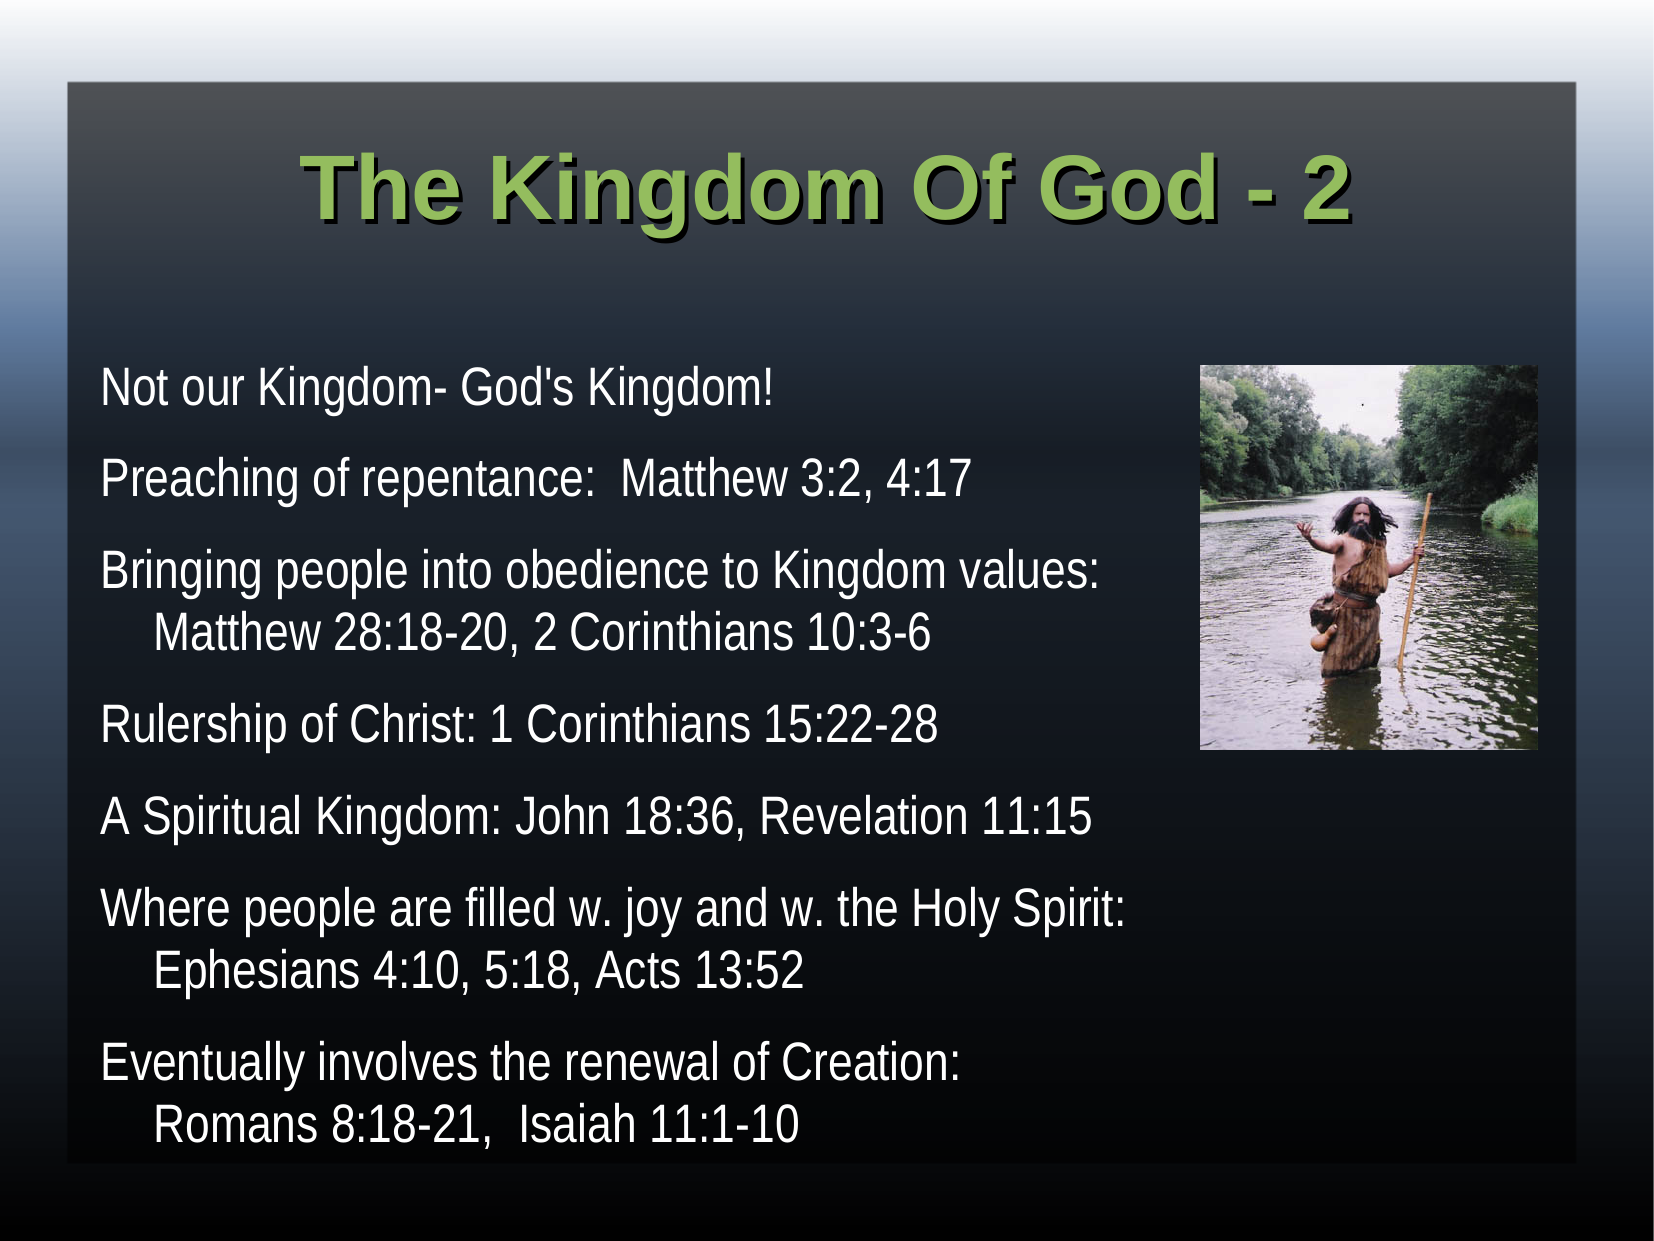

# The Kingdom Of God - 2
Not our Kingdom- God's Kingdom!
Preaching of repentance: Matthew 3:2, 4:17
Bringing people into obedience to Kingdom values: Matthew 28:18-20, 2 Corinthians 10:3-6
Rulership of Christ: 1 Corinthians 15:22-28
A Spiritual Kingdom: John 18:36, Revelation 11:15
Where people are filled w. joy and w. the Holy Spirit:
Ephesians 4:10, 5:18, Acts 13:52
Eventually involves the renewal of Creation:
Romans 8:18-21, Isaiah 11:1-10